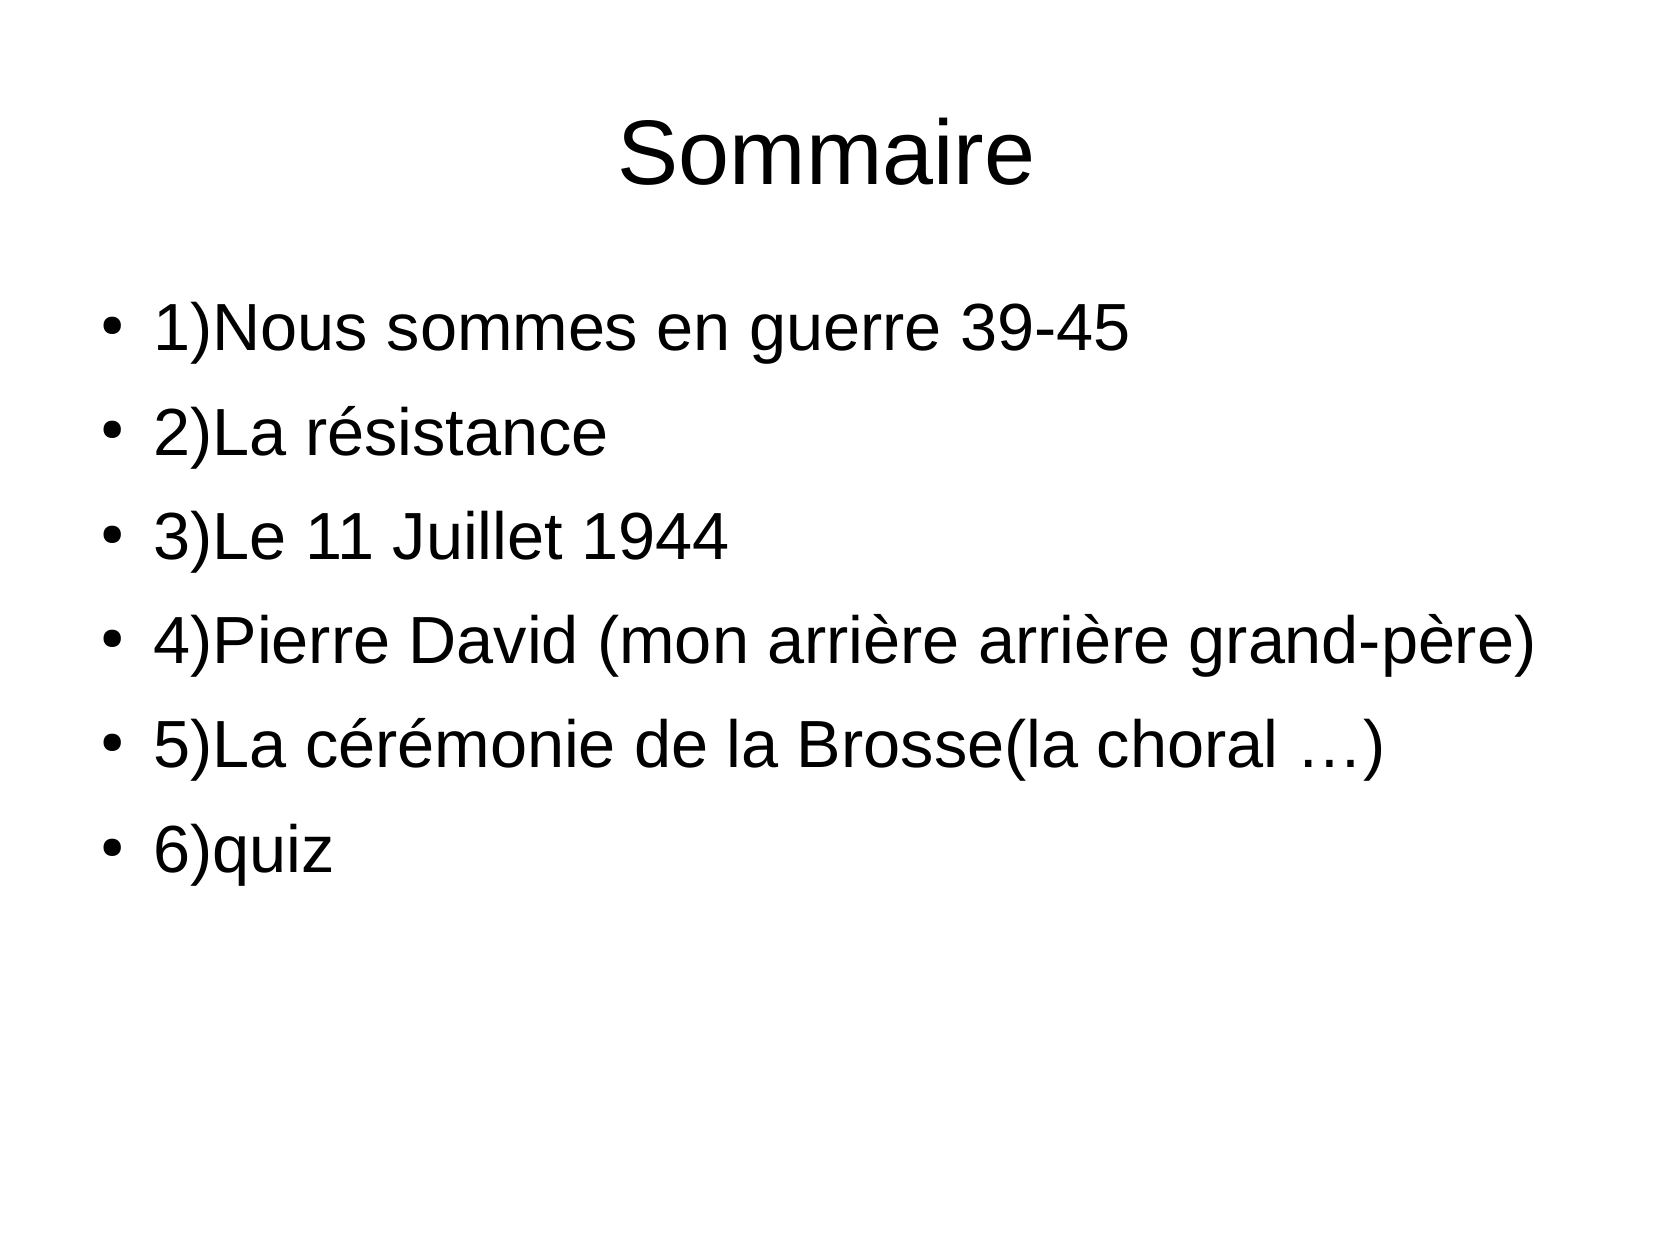

# Sommaire
1)Nous sommes en guerre 39-45
2)La résistance
3)Le 11 Juillet 1944
4)Pierre David (mon arrière arrière grand-père)
5)La cérémonie de la Brosse(la choral …)
6)quiz